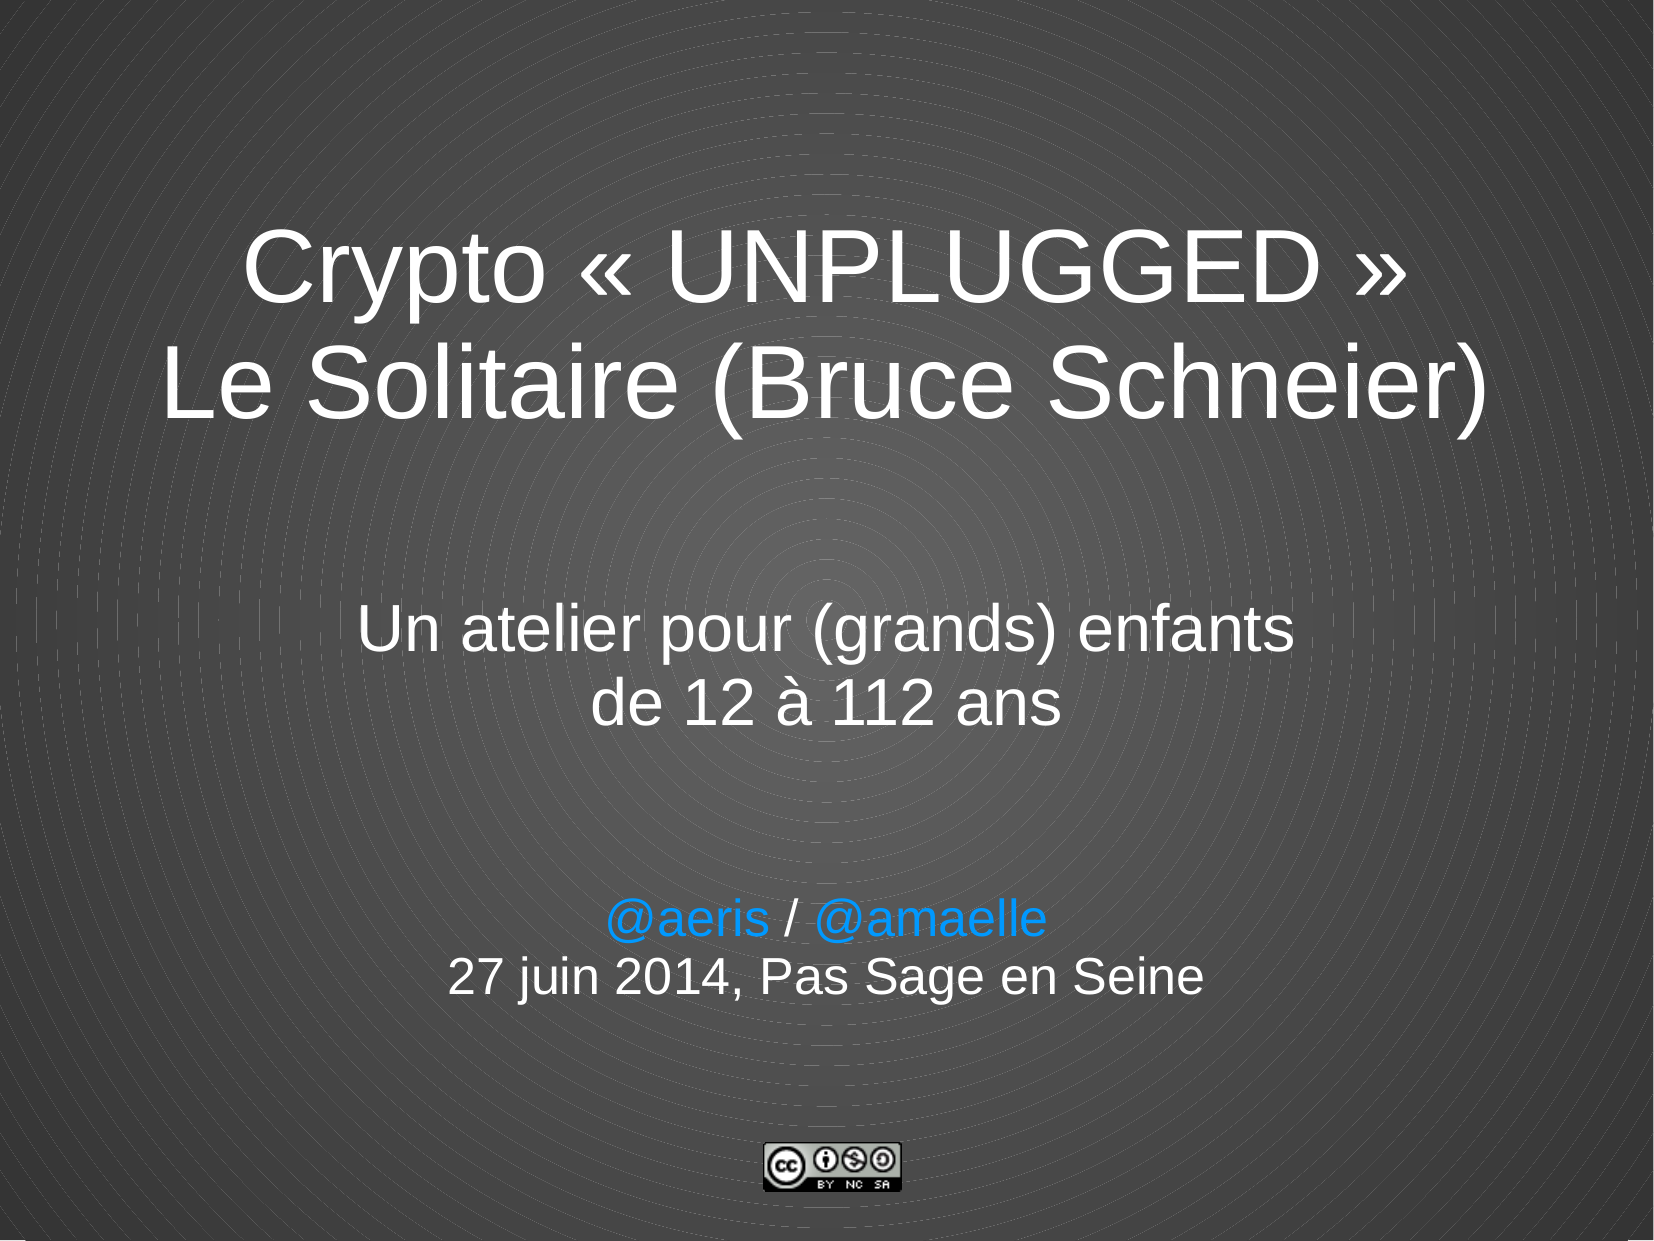

# Crypto « UNPLUGGED »
Le Solitaire (Bruce Schneier)
Un atelier pour (grands) enfants
de 12 à 112 ans
@aeris / @amaelle
27 juin 2014, Pas Sage en Seine